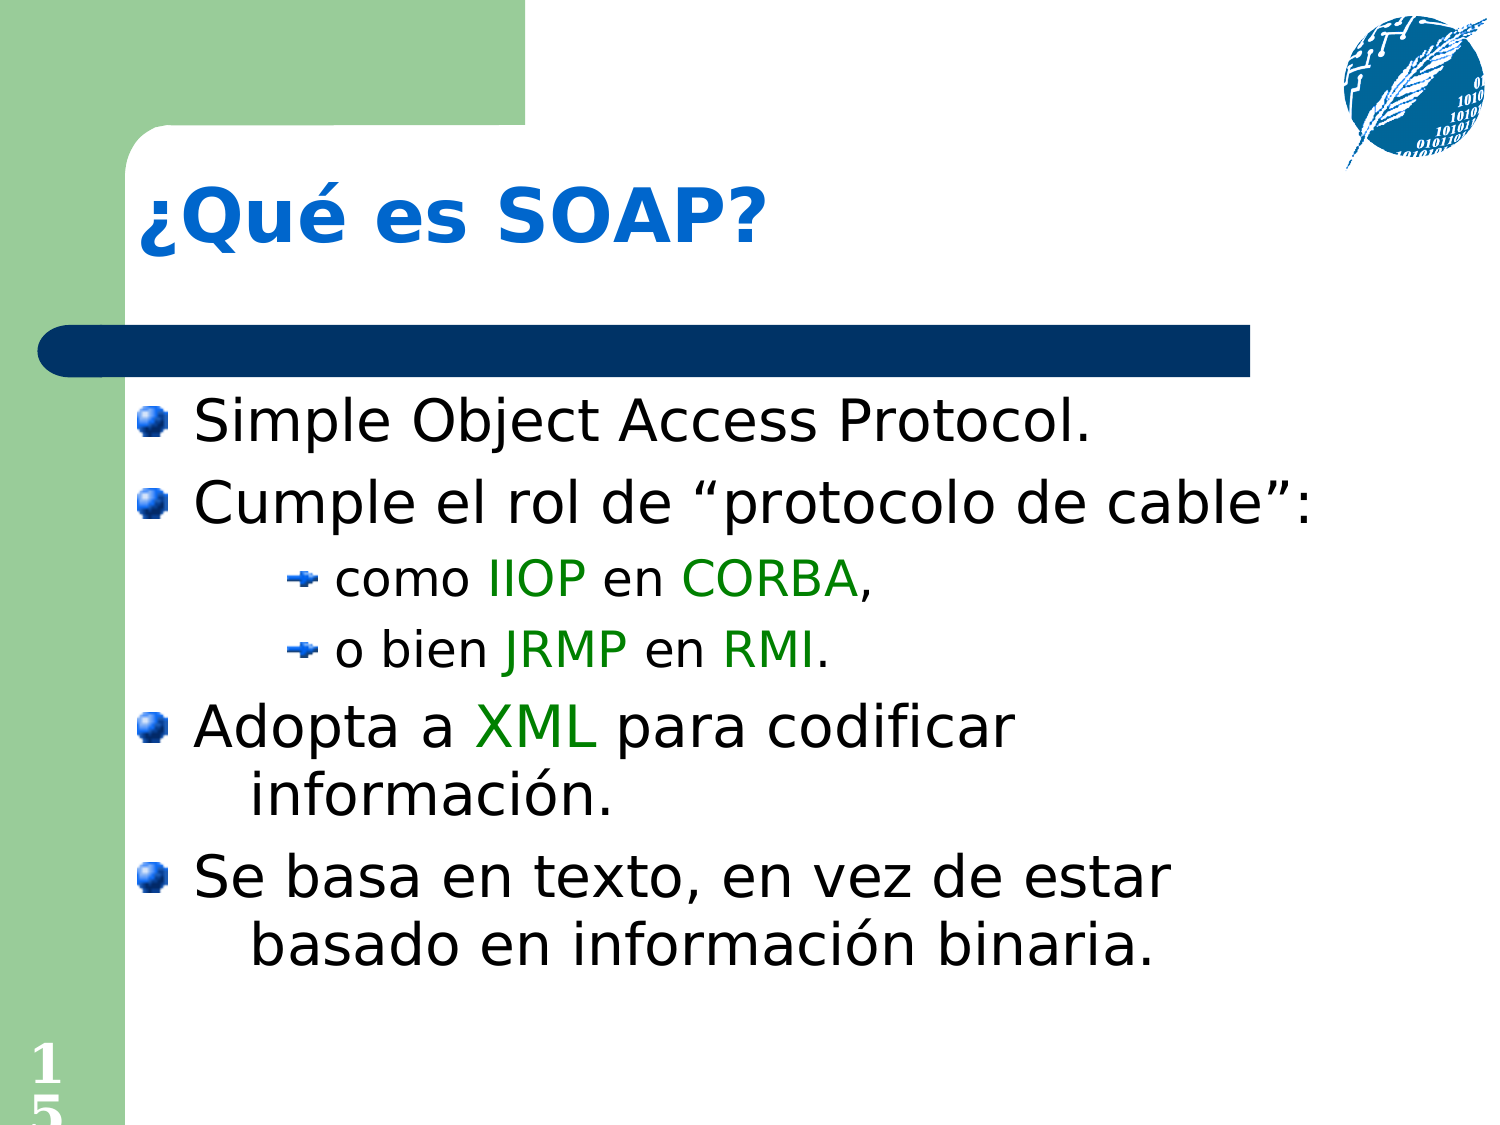

# ¿Qué es SOAP?
Simple Object Access Protocol.
Cumple el rol de “protocolo de cable”:
como IIOP en CORBA,
o bien JRMP en RMI.
Adopta a XML para codificar información.
Se basa en texto, en vez de estar basado en información binaria.
15